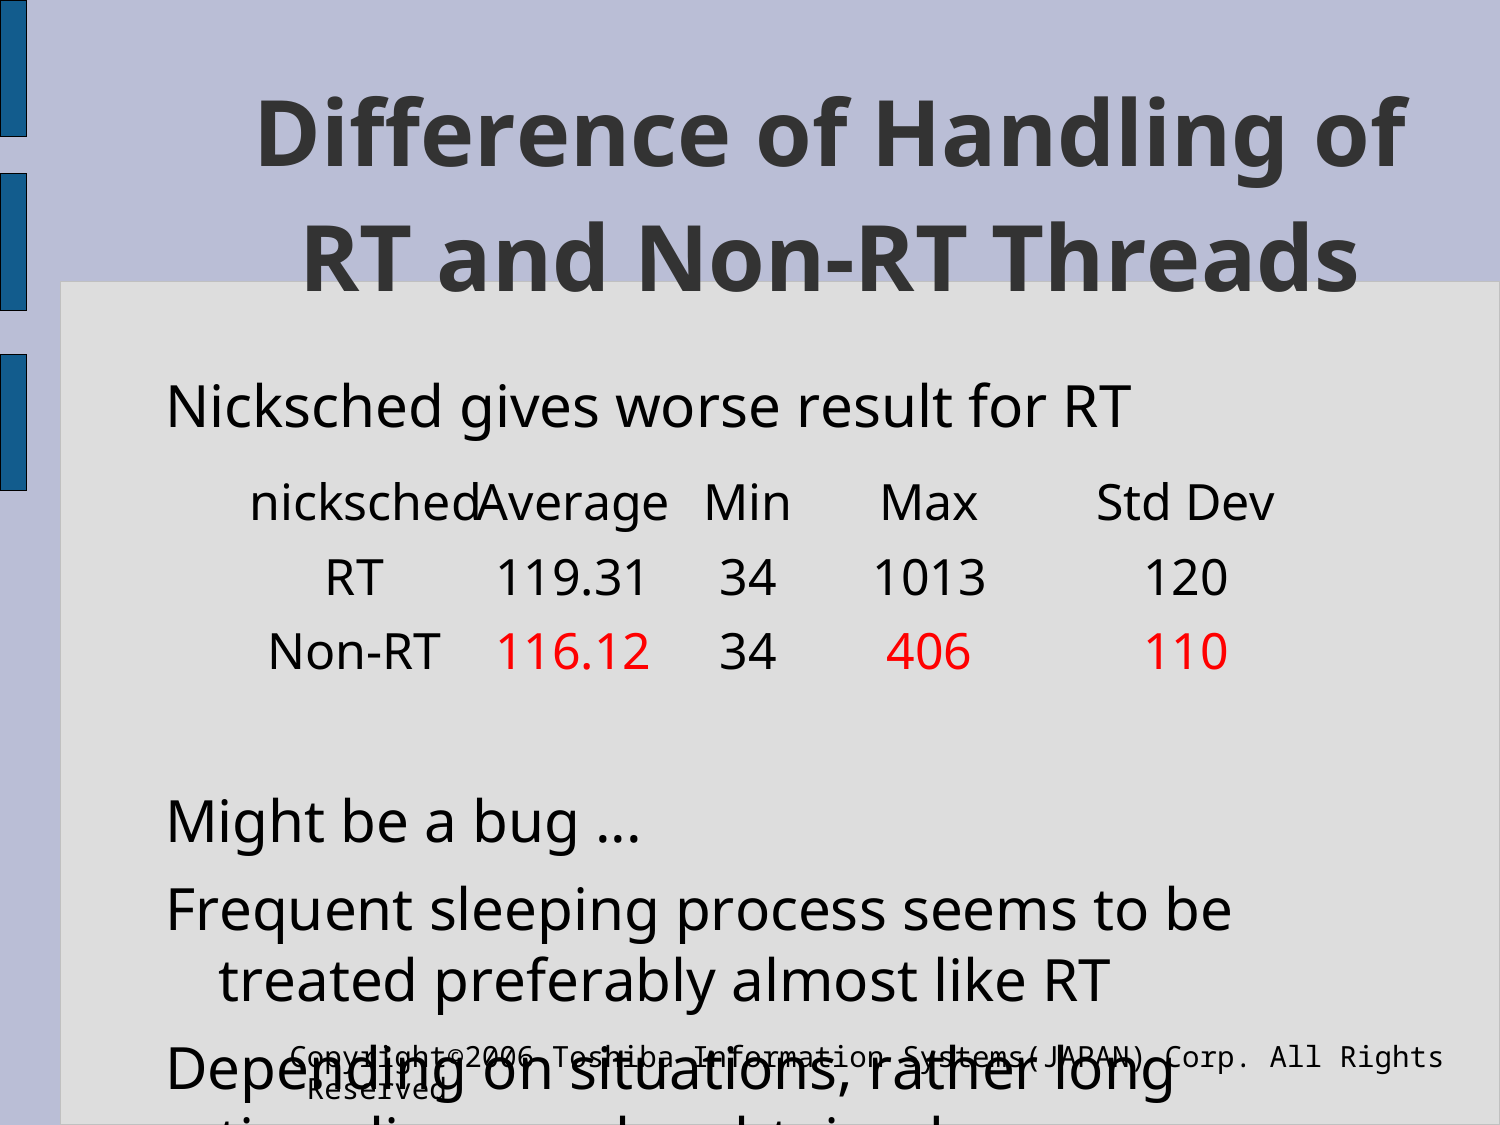

# Difference of Handling of RT and Non-RT Threads
Nicksched gives worse result for RT
Might be a bug ...
Frequent sleeping process seems to be treated preferably almost like RT
Depending on situations, rather long timeslices can be obtained
nicksched
Average
Min
Max
Std Dev
RT
119.31
34
1013
120
Non-RT
116.12
34
406
110
Copyright©2006 Toshiba Information Systems(JAPAN) Corp. All Rights Reserved